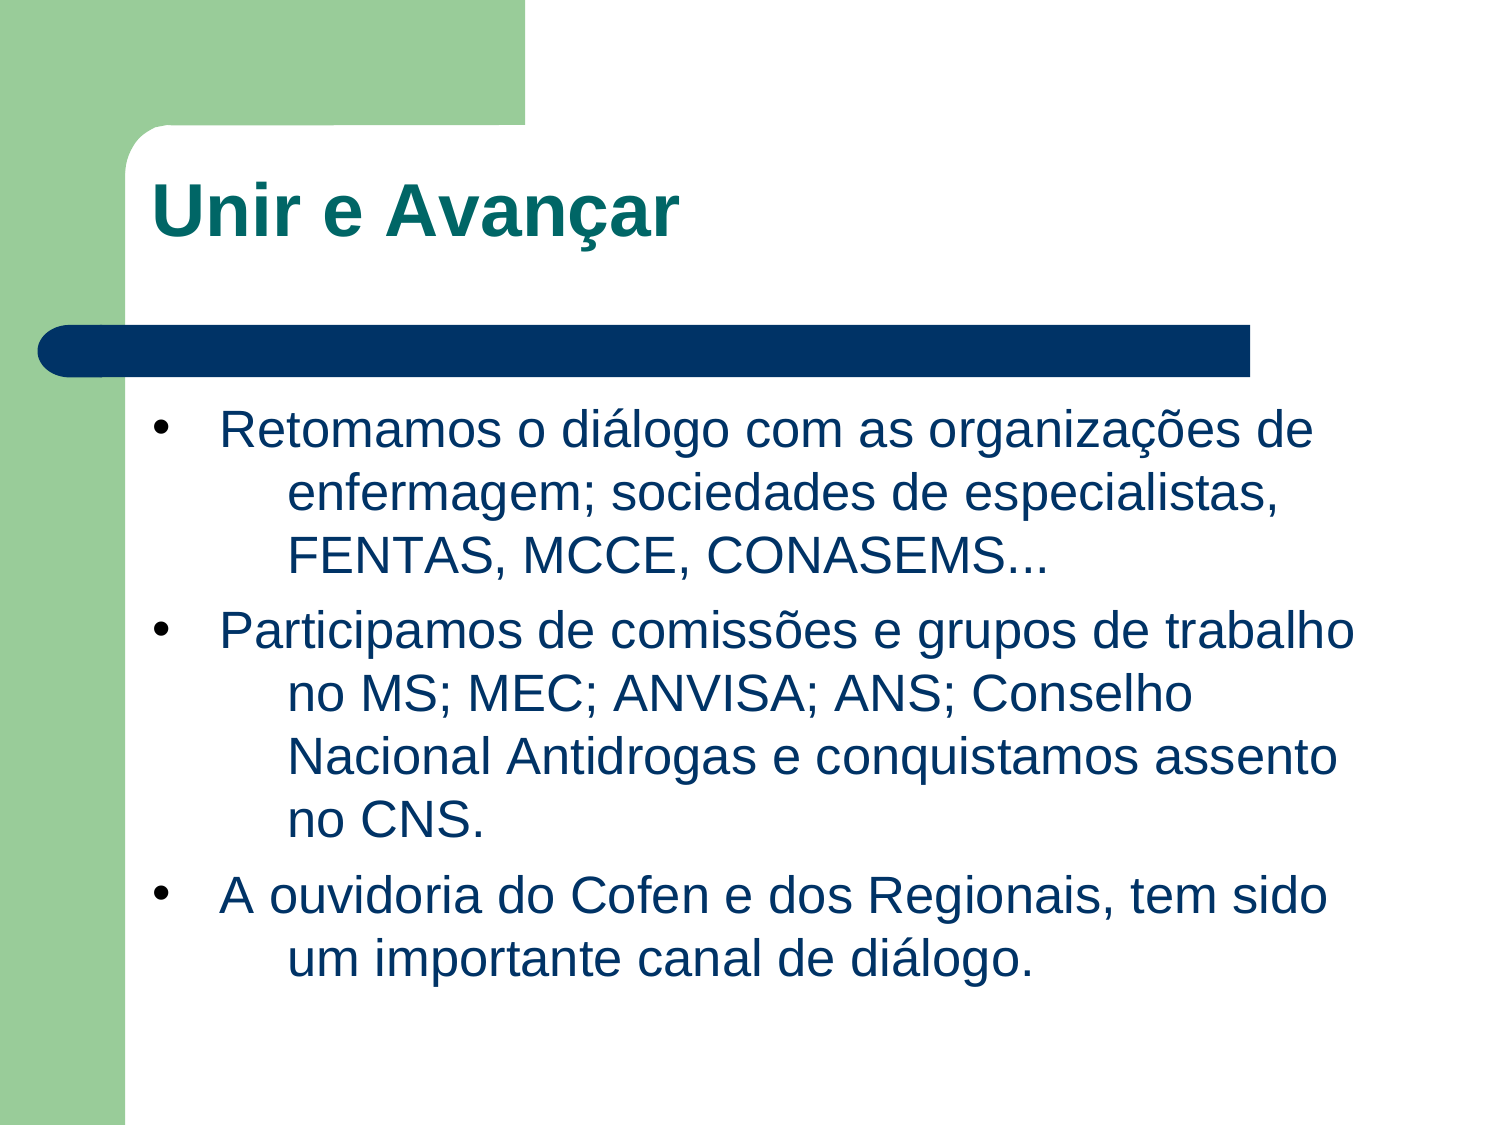

# Unir e Avançar
Retomamos o diálogo com as organizações de enfermagem; sociedades de especialistas, FENTAS, MCCE, CONASEMS...
Participamos de comissões e grupos de trabalho no MS; MEC; ANVISA; ANS; Conselho Nacional Antidrogas e conquistamos assento no CNS.
A ouvidoria do Cofen e dos Regionais, tem sido um importante canal de diálogo.